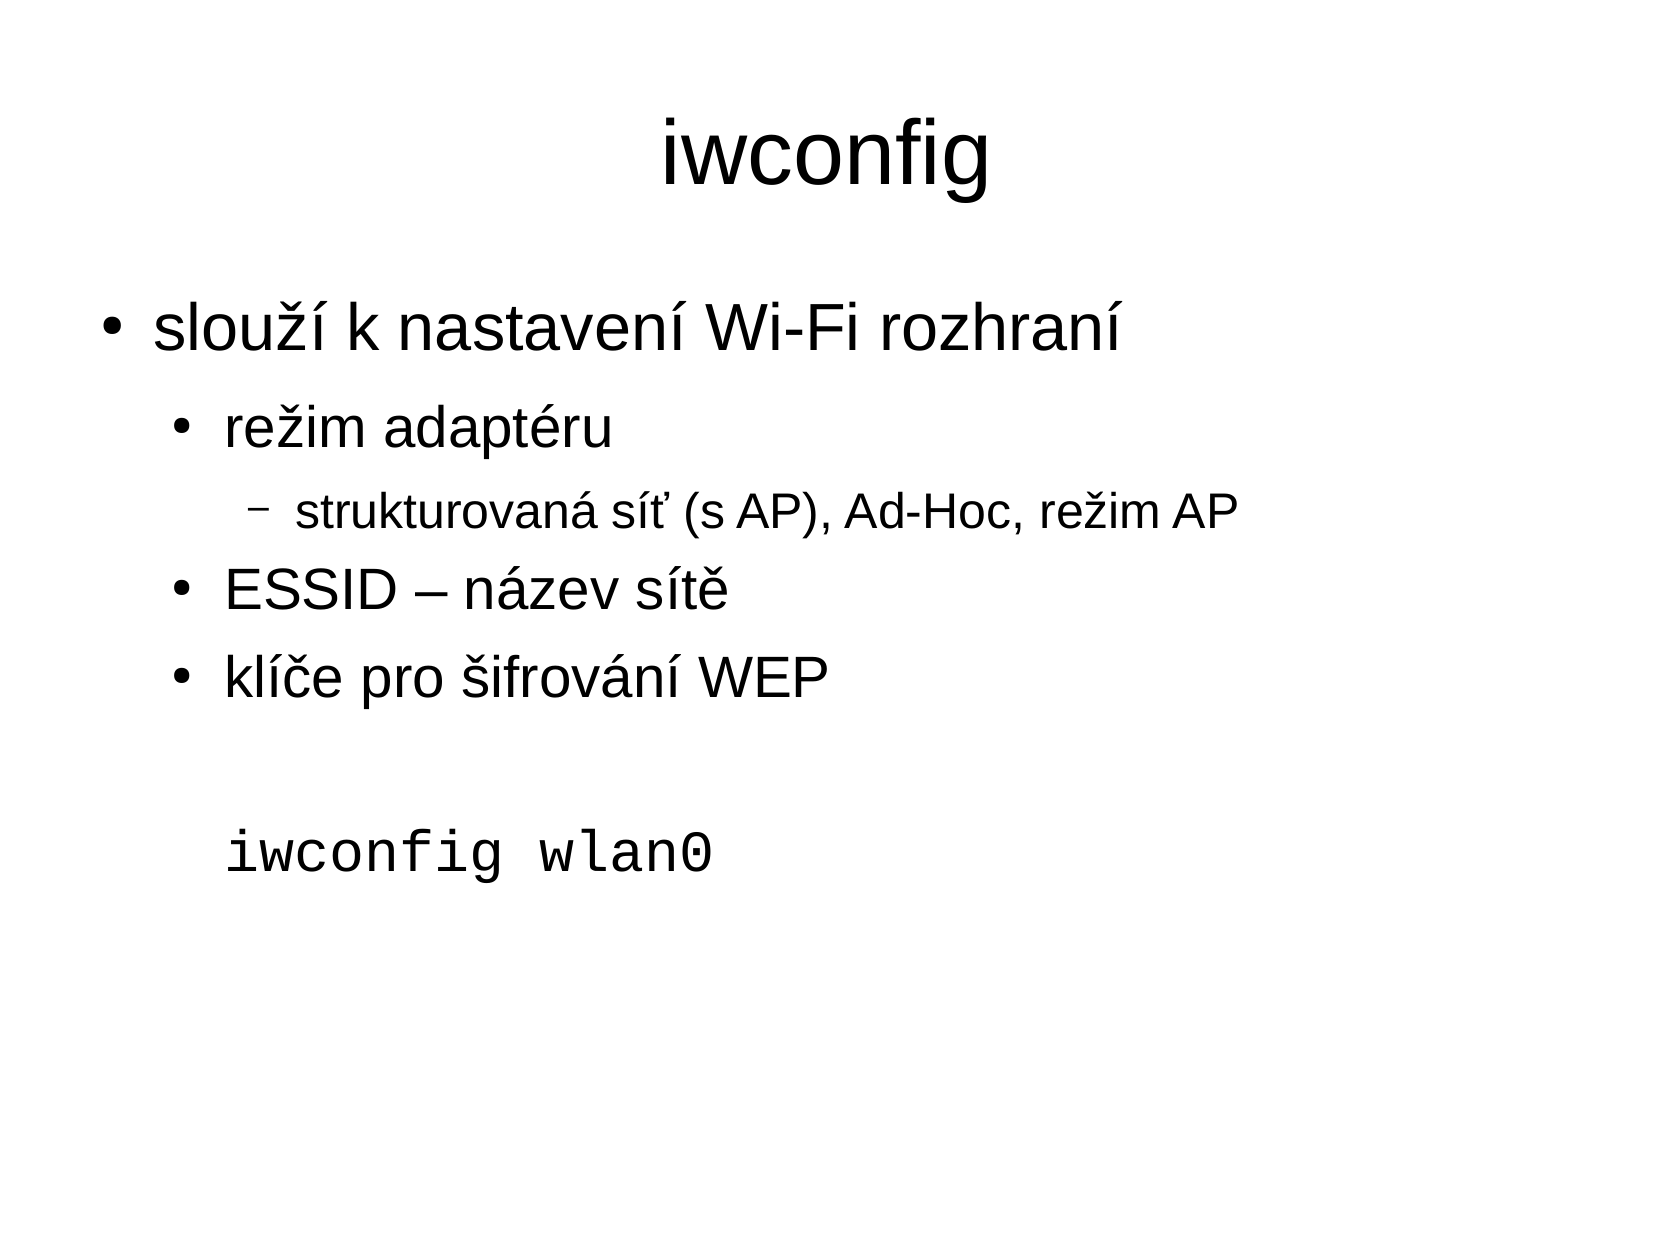

# iwconfig
slouží k nastavení Wi-Fi rozhraní
režim adaptéru
strukturovaná síť (s AP), Ad-Hoc, režim AP
ESSID – název sítě
klíče pro šifrování WEP
iwconfig wlan0